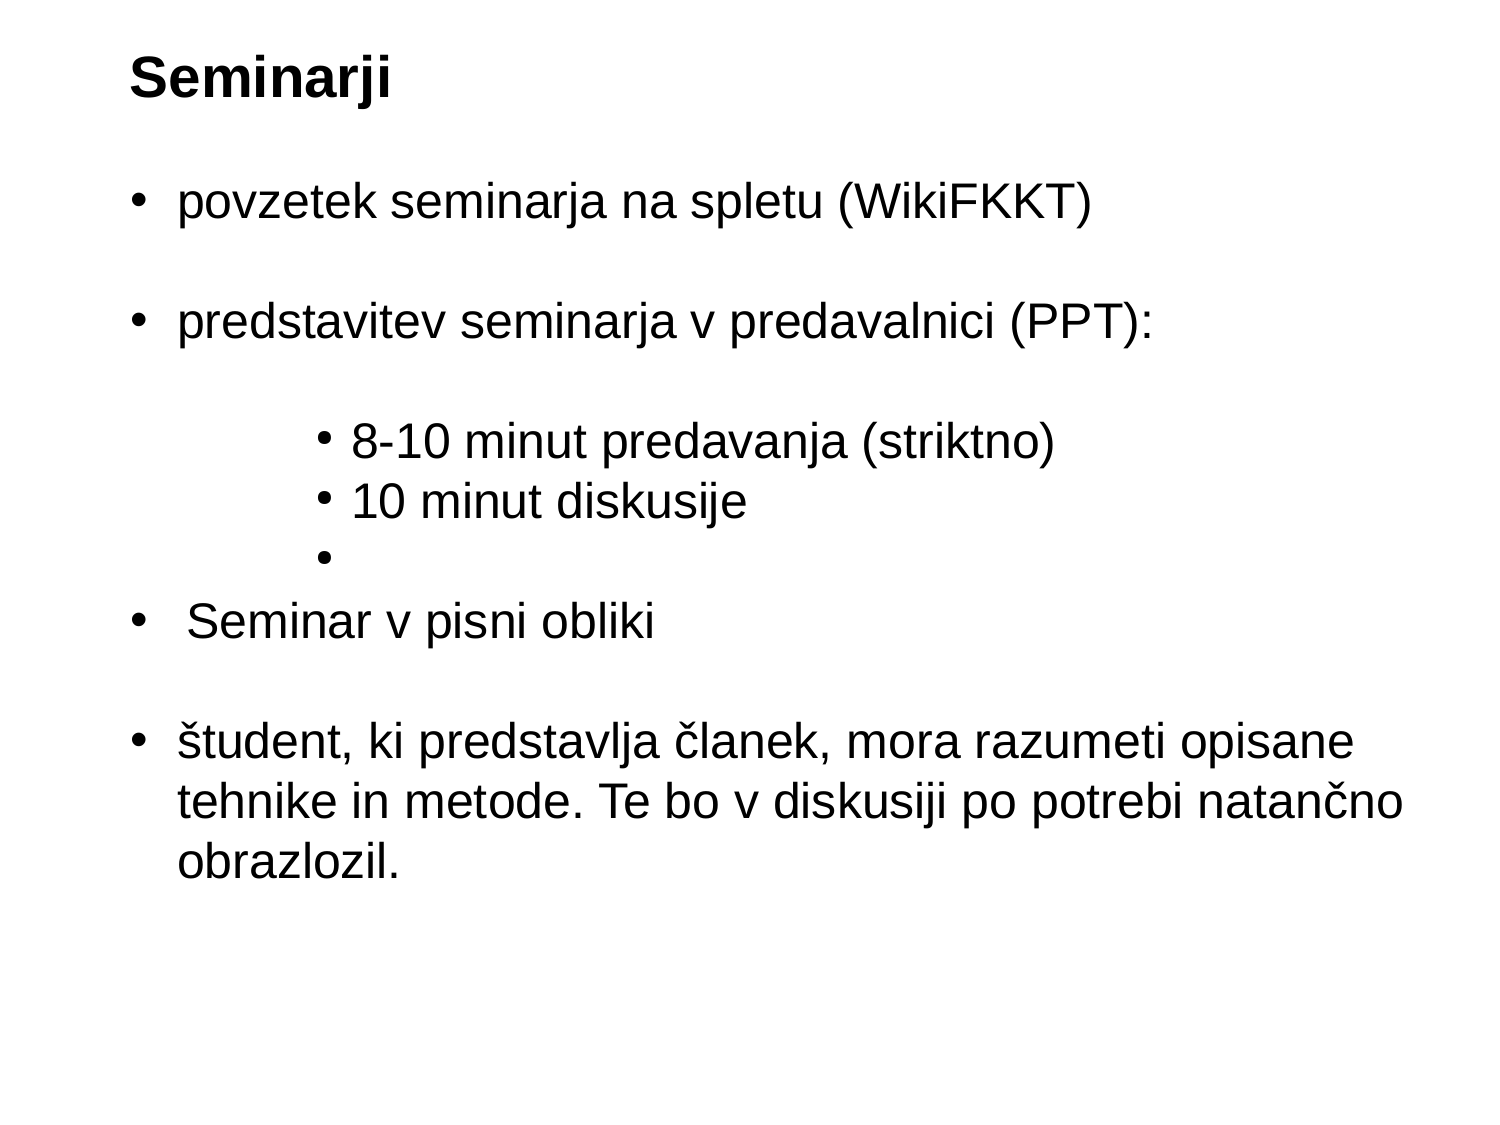

Seminarji
povzetek seminarja na spletu (WikiFKKT)
predstavitev seminarja v predavalnici (PPT):
8-10 minut predavanja (striktno)
10 minut diskusije
Seminar v pisni obliki
študent, ki predstavlja članek, mora razumeti opisane tehnike in metode. Te bo v diskusiji po potrebi natančno obrazlozil.